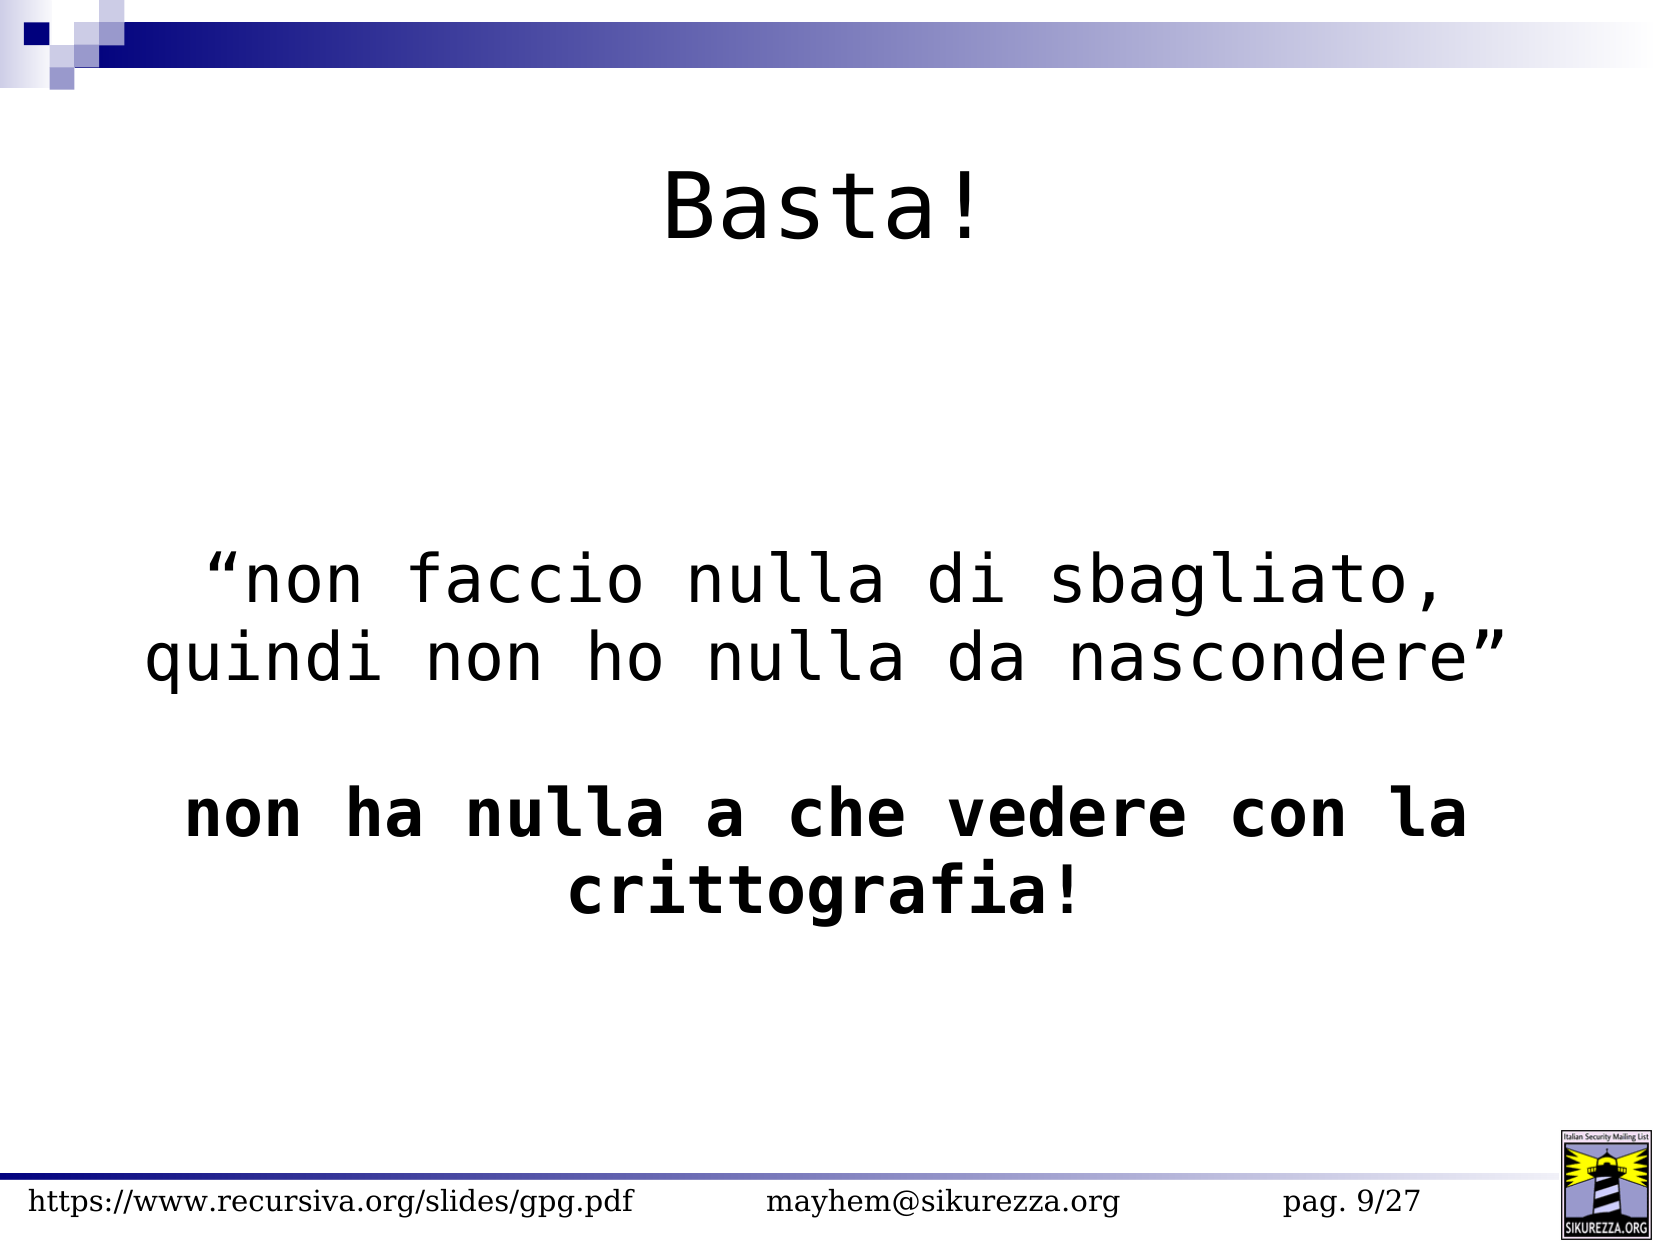

# Basta!
“non faccio nulla di sbagliato,
quindi non ho nulla da nascondere”
non ha nulla a che vedere con la crittografia!